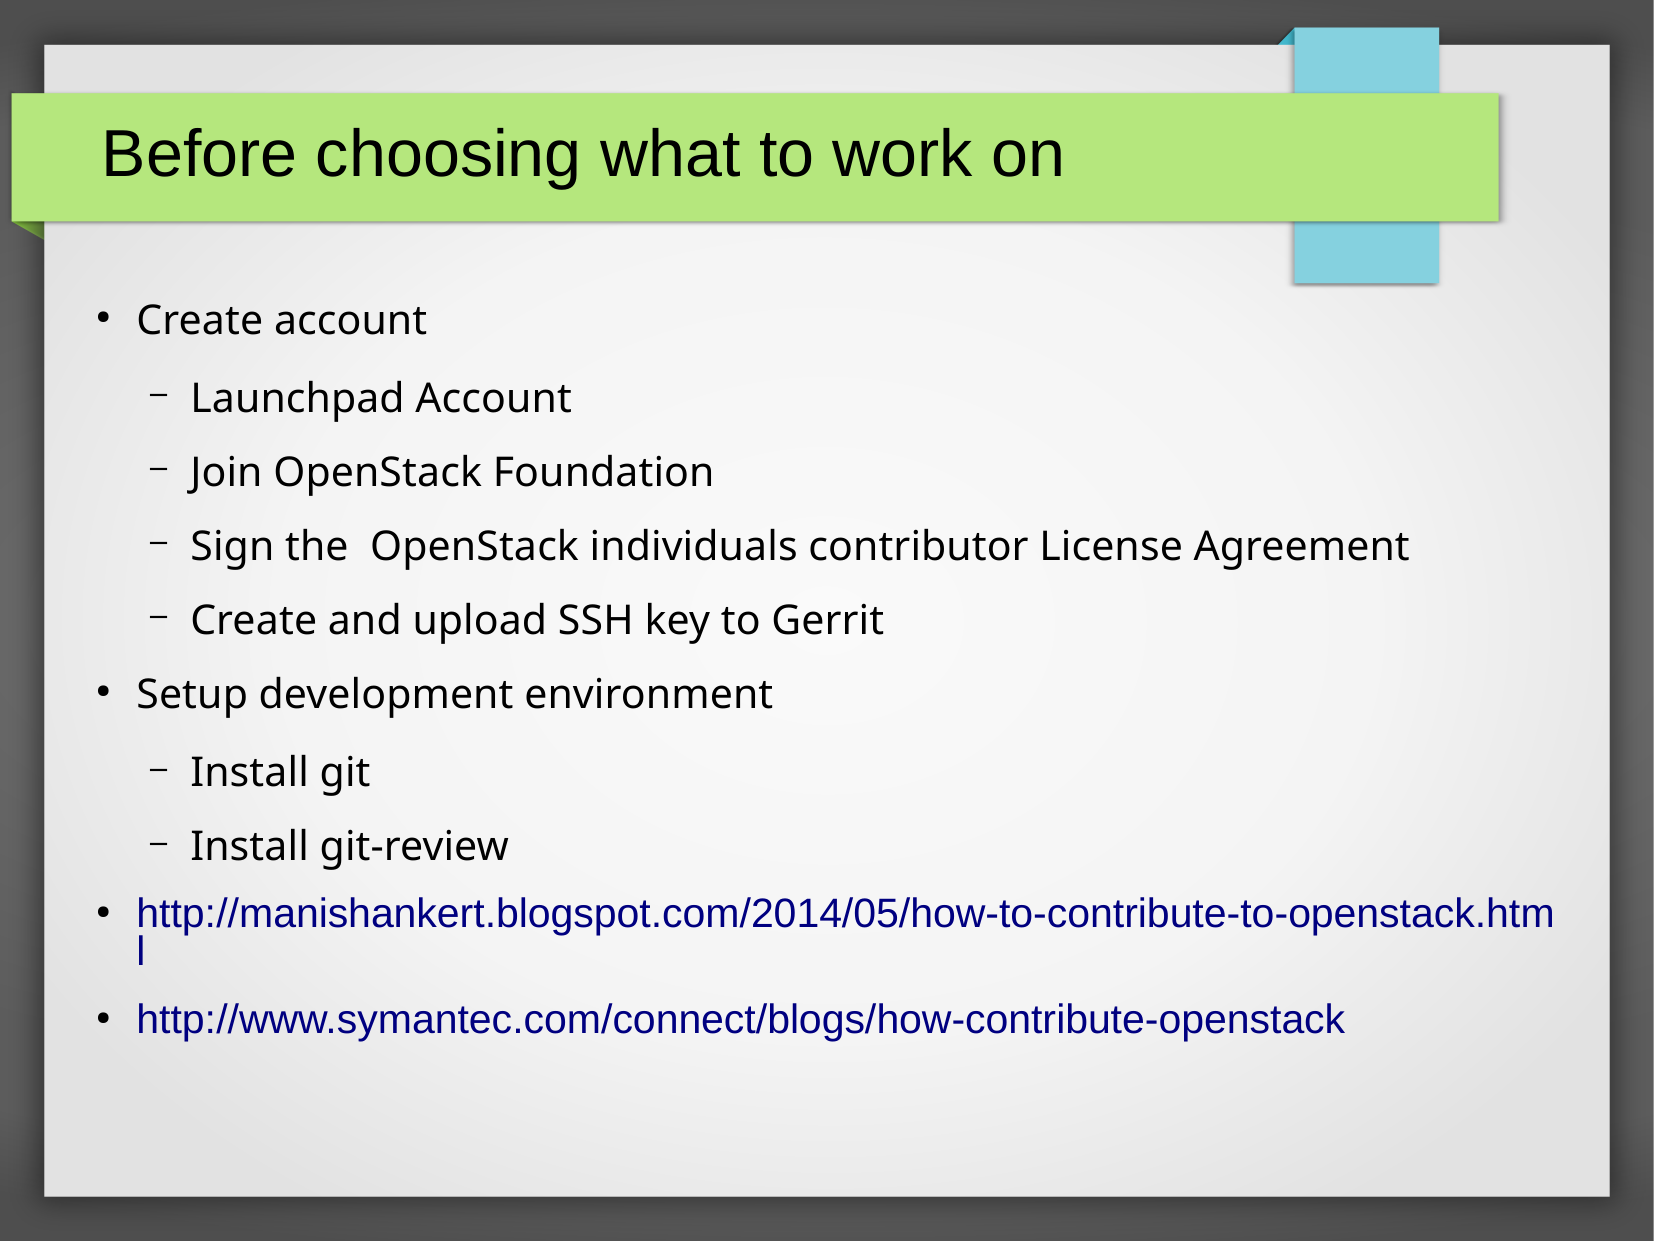

# Before choosing what to work on
Create account
Launchpad Account
Join OpenStack Foundation
Sign the OpenStack individuals contributor License Agreement
Create and upload SSH key to Gerrit
Setup development environment
Install git
Install git-review
http://manishankert.blogspot.com/2014/05/how-to-contribute-to-openstack.html
http://www.symantec.com/connect/blogs/how-contribute-openstack